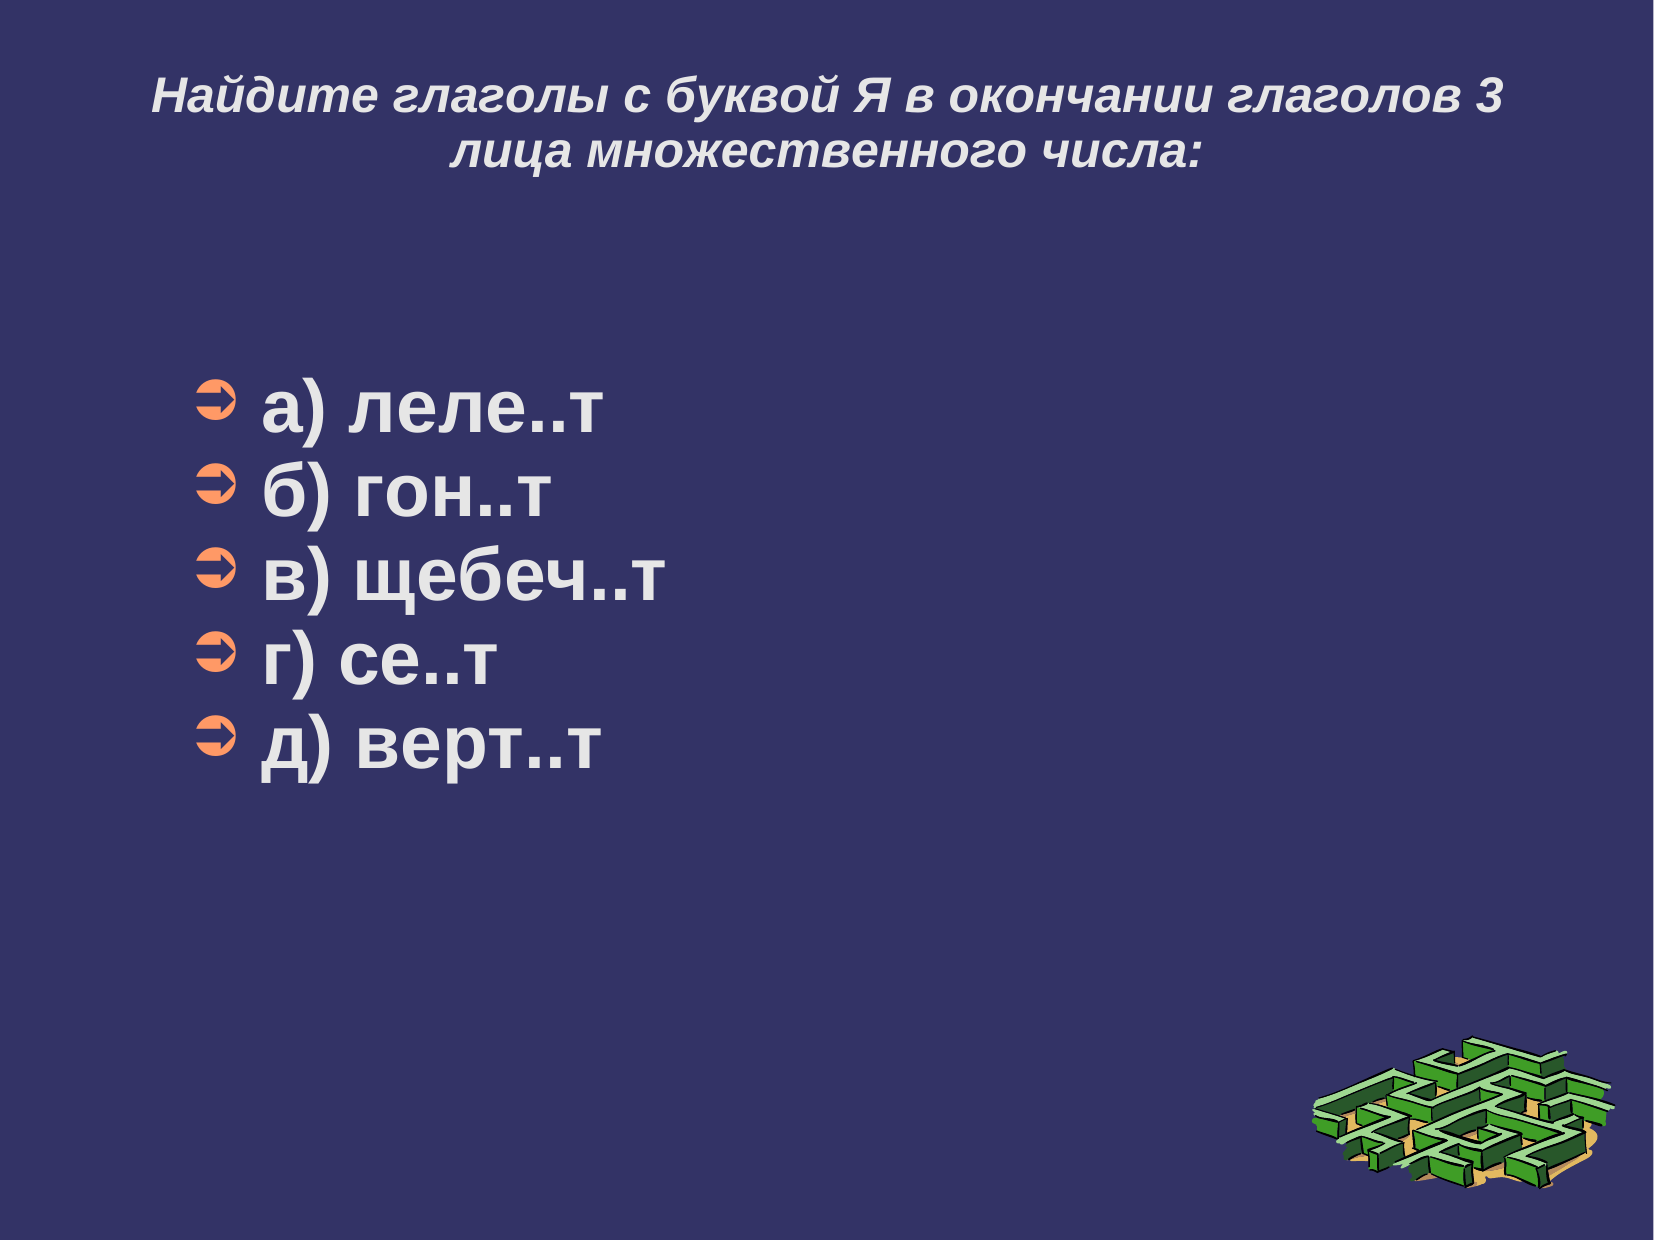

# Найдите глаголы с буквой Я в окончании глаголов 3 лица множественного числа:
а) леле..т
б) гон..т
в) щебеч..т
г) се..т
д) верт..т